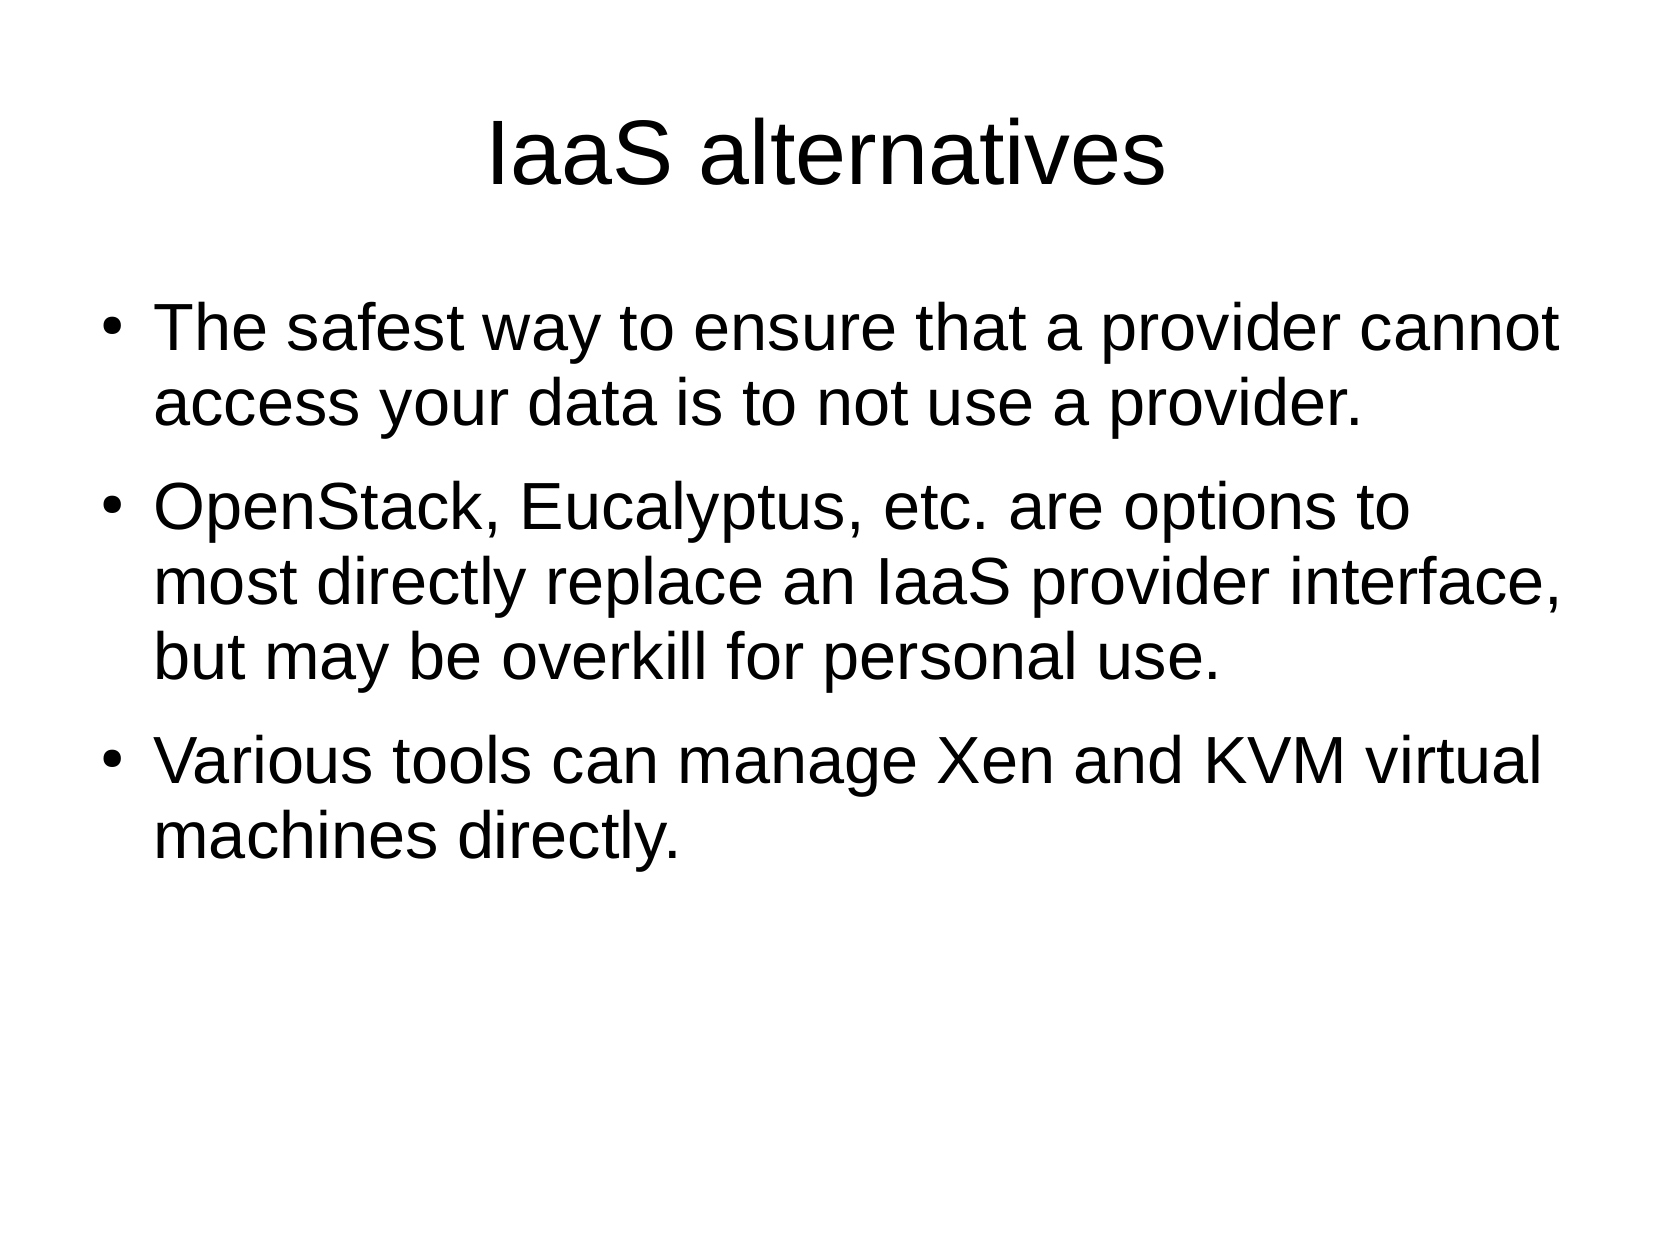

# IaaS alternatives
The safest way to ensure that a provider cannot access your data is to not use a provider.
OpenStack, Eucalyptus, etc. are options to most directly replace an IaaS provider interface, but may be overkill for personal use.
Various tools can manage Xen and KVM virtual machines directly.